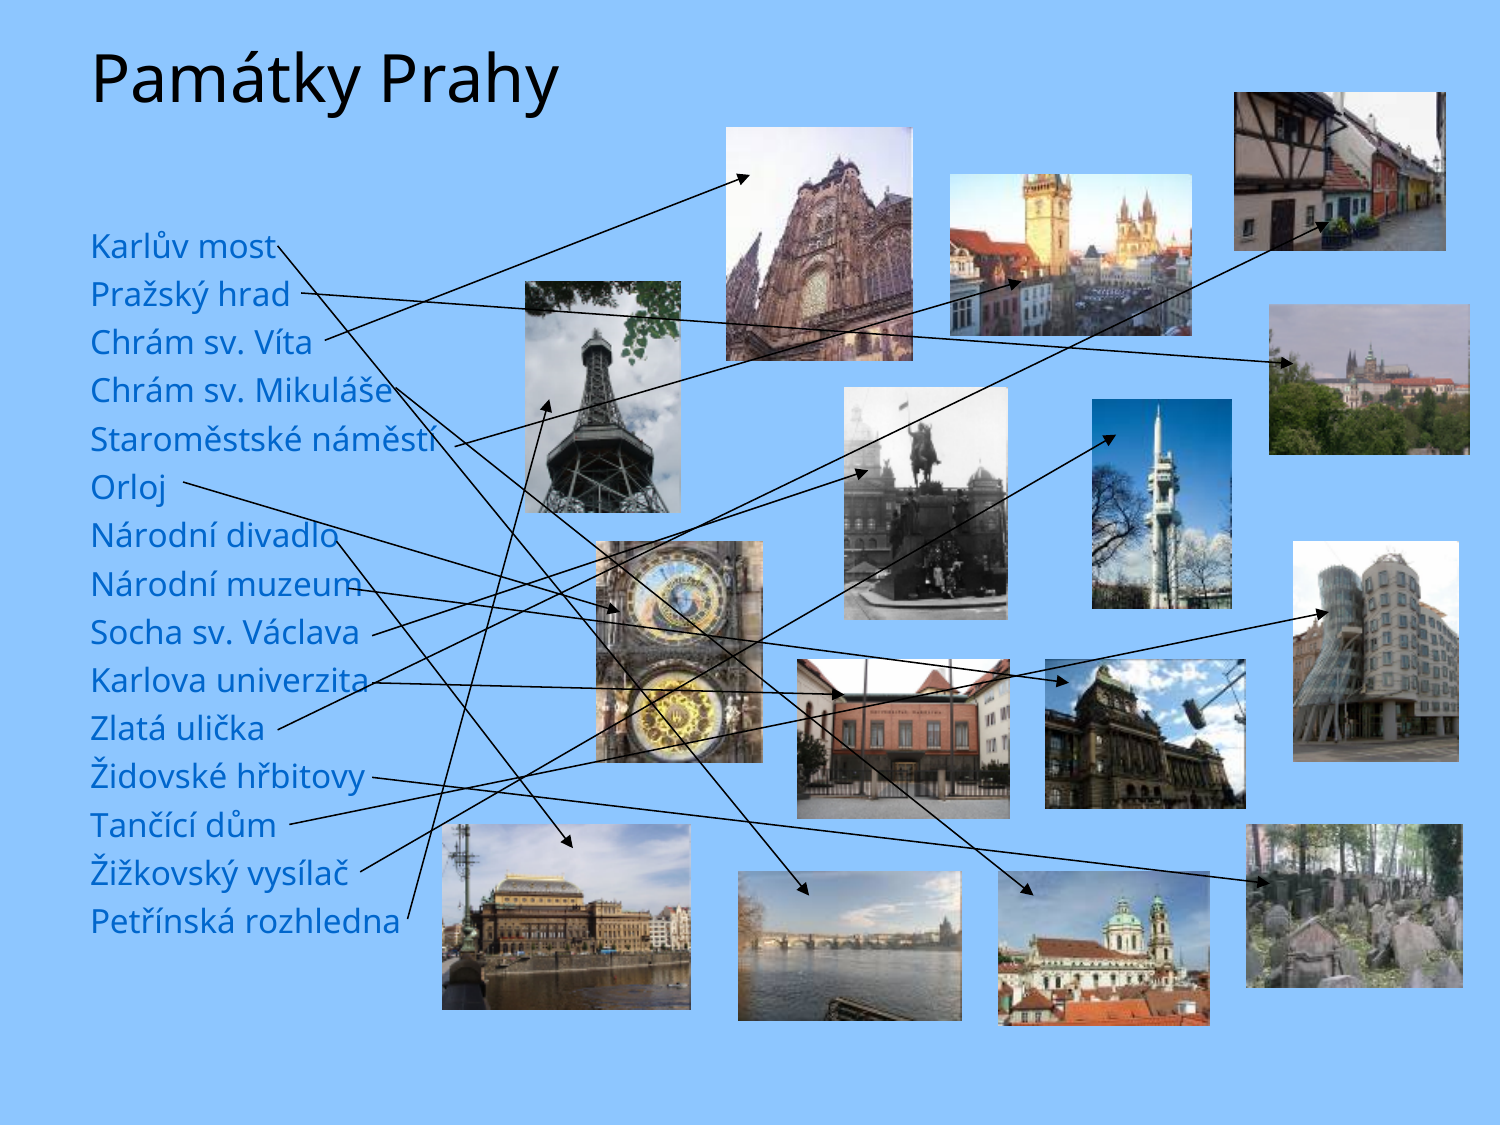

# Památky Prahy
Karlův most
Pražský hrad
Chrám sv. Víta
Chrám sv. Mikuláše
Staroměstské náměstí
Orloj
Národní divadlo
Národní muzeum
Socha sv. Václava
Karlova univerzita
Zlatá ulička
Židovské hřbitovy
Tančící dům
Žižkovský vysílač
Petřínská rozhledna